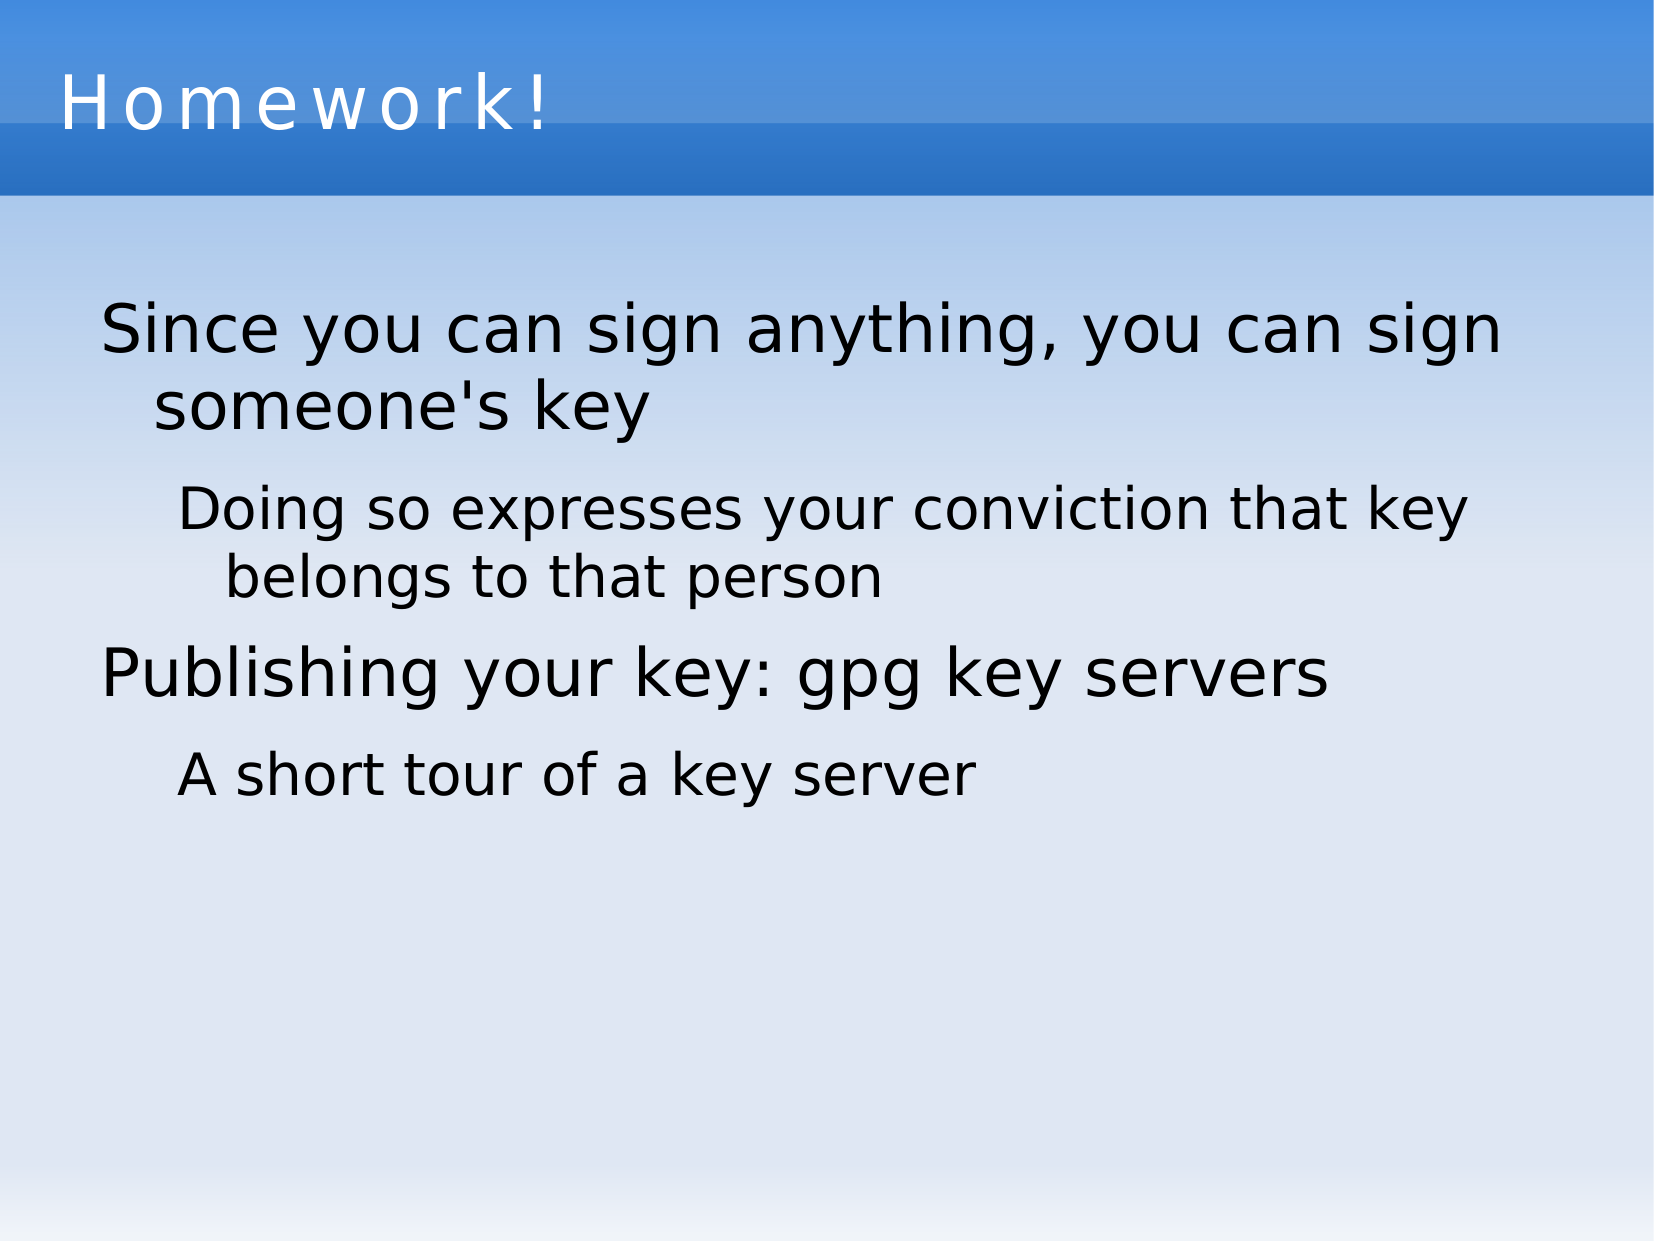

# Homework!
Since you can sign anything, you can sign someone's key
Doing so expresses your conviction that key belongs to that person
Publishing your key: gpg key servers
A short tour of a key server